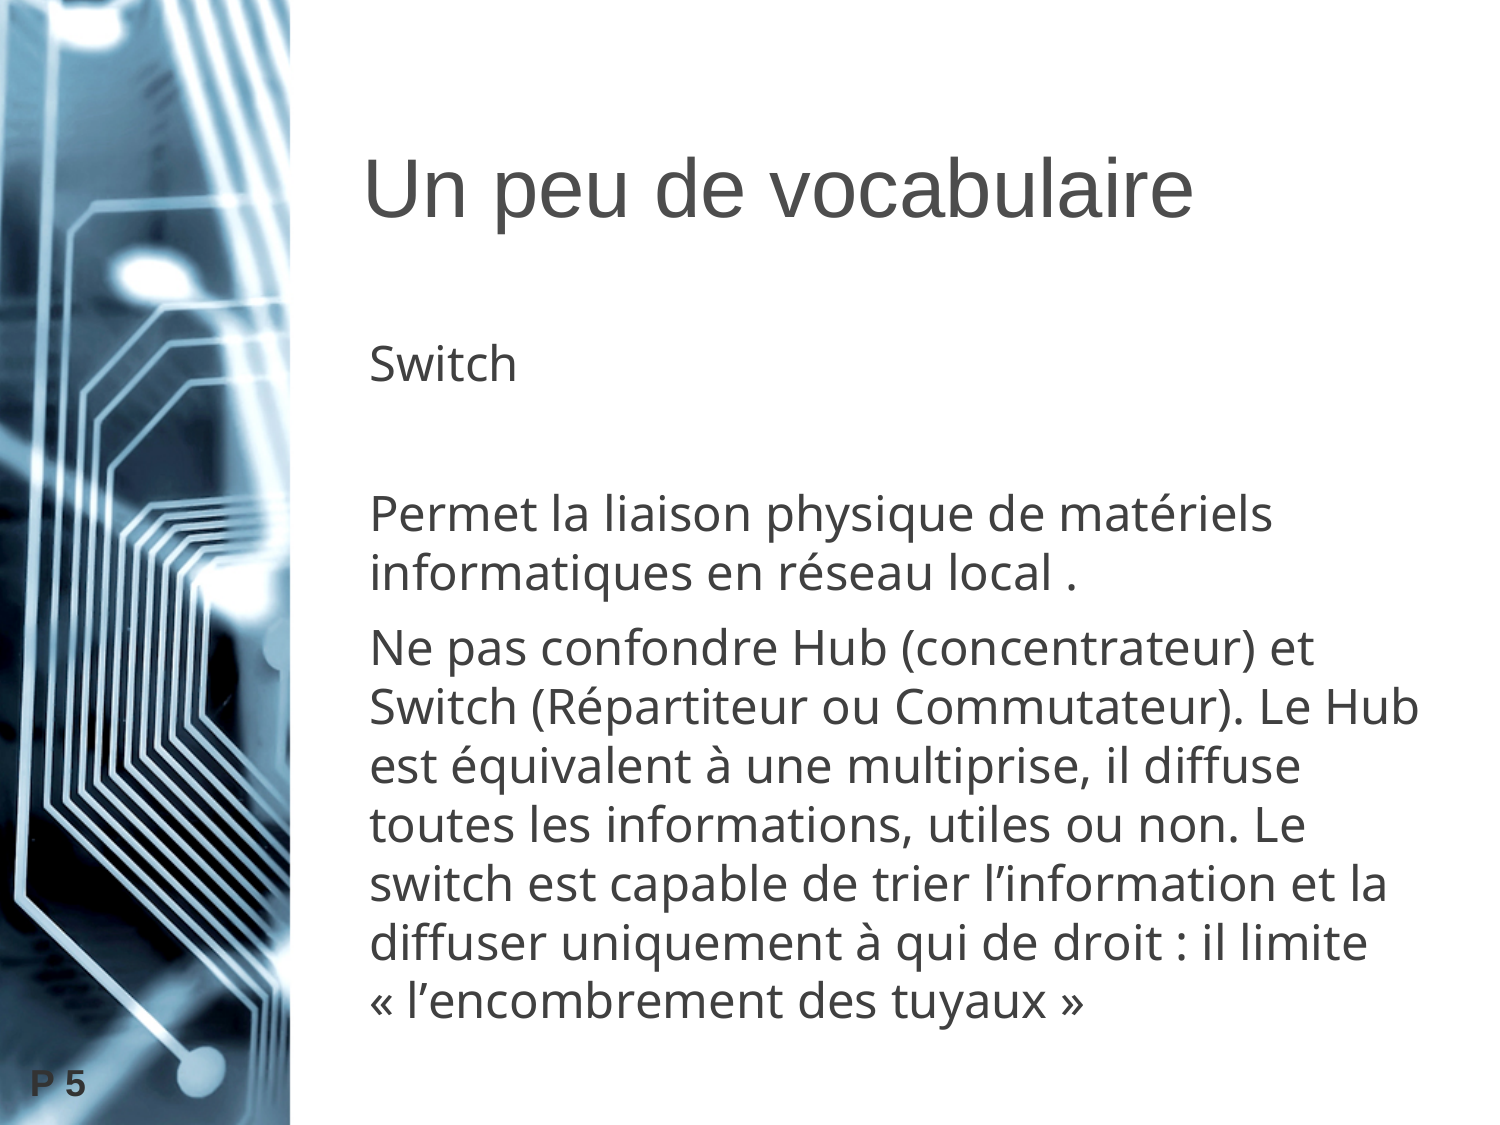

# Un peu de vocabulaire
Switch
Permet la liaison physique de matériels informatiques en réseau local .
Ne pas confondre Hub (concentrateur) et Switch (Répartiteur ou Commutateur). Le Hub est équivalent à une multiprise, il diffuse toutes les informations, utiles ou non. Le switch est capable de trier l’information et la diffuser uniquement à qui de droit : il limite « l’encombrement des tuyaux »